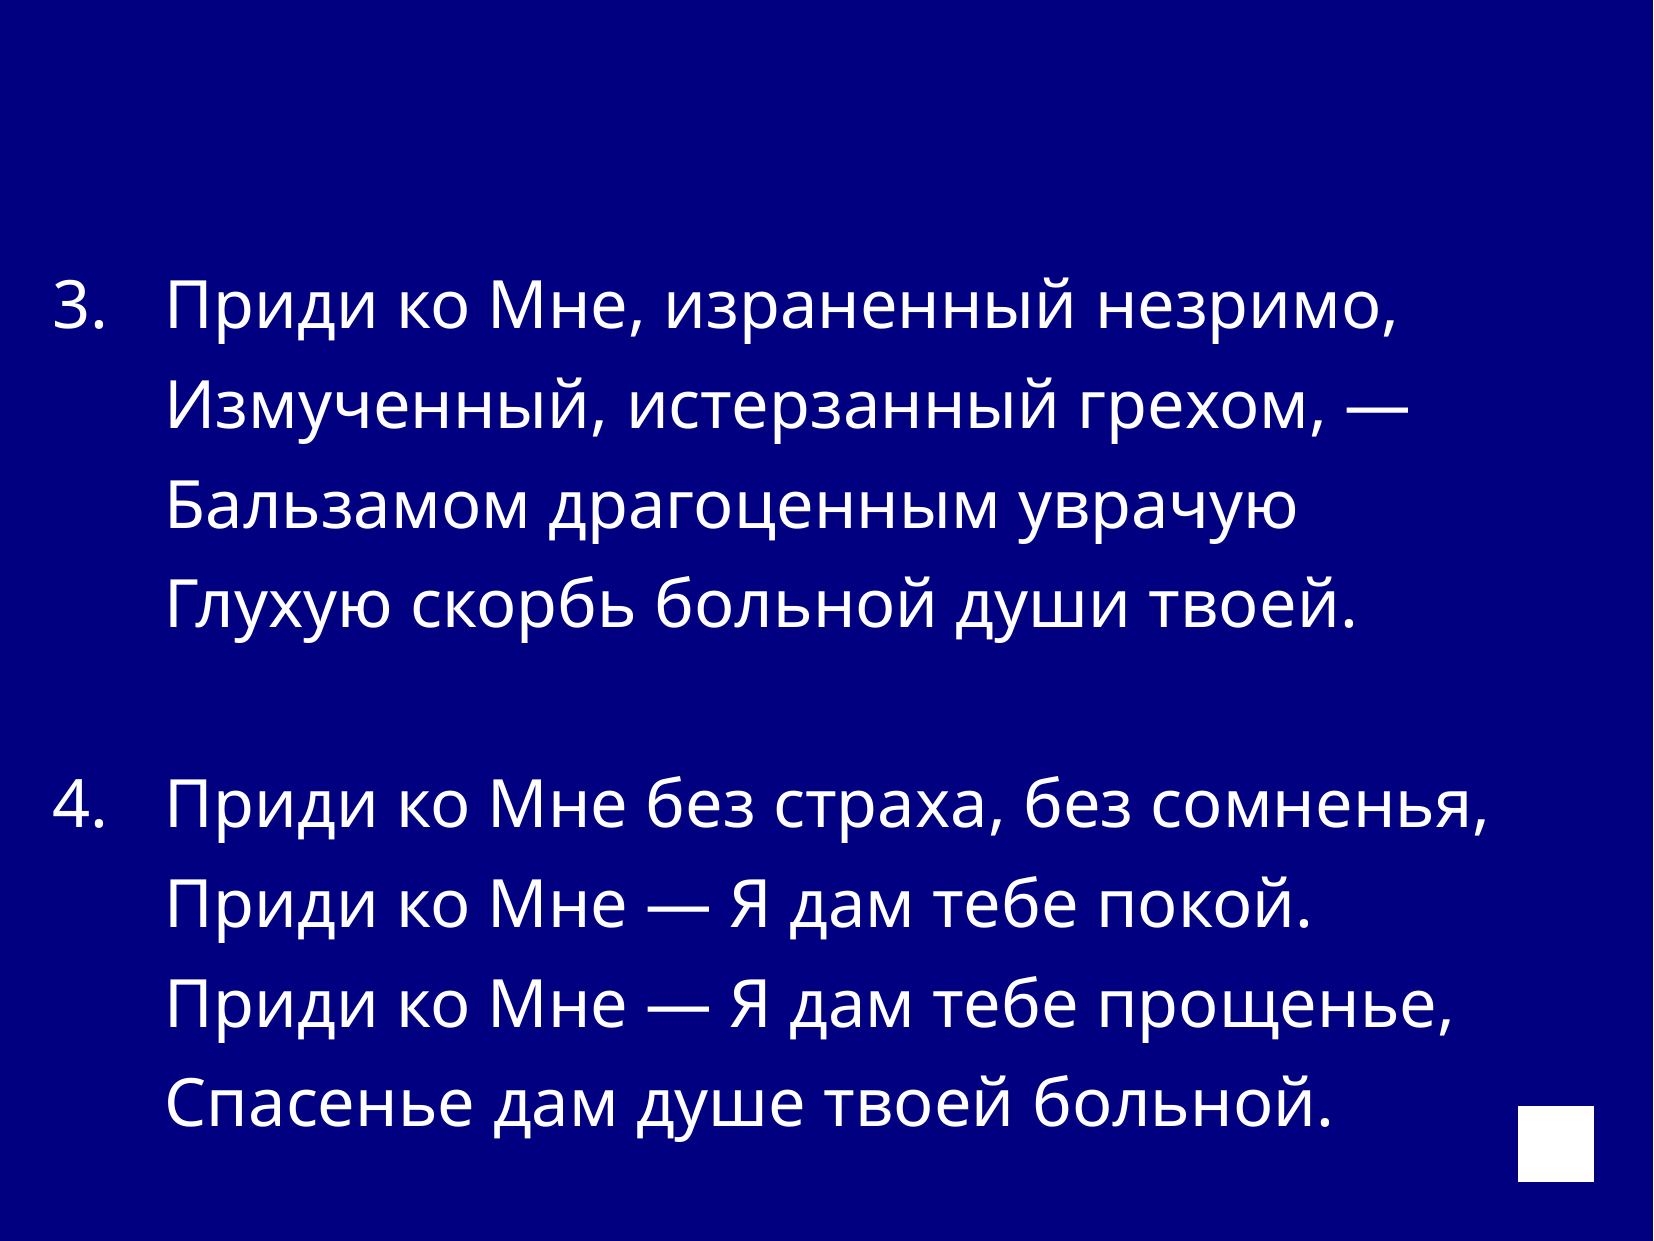

3.	Приди ко Мне, израненный незримо,
	Измученный, истерзанный грехом, —
	Бальзамом драгоценным уврачую
	Глухую скорбь больной души твоей.
4.	Приди ко Мне без страха, без сомненья,
	Приди ко Мне — Я дам тебе покой.
	Приди ко Мне — Я дам тебе прощенье,
	Спасенье дам душе твоей больной.